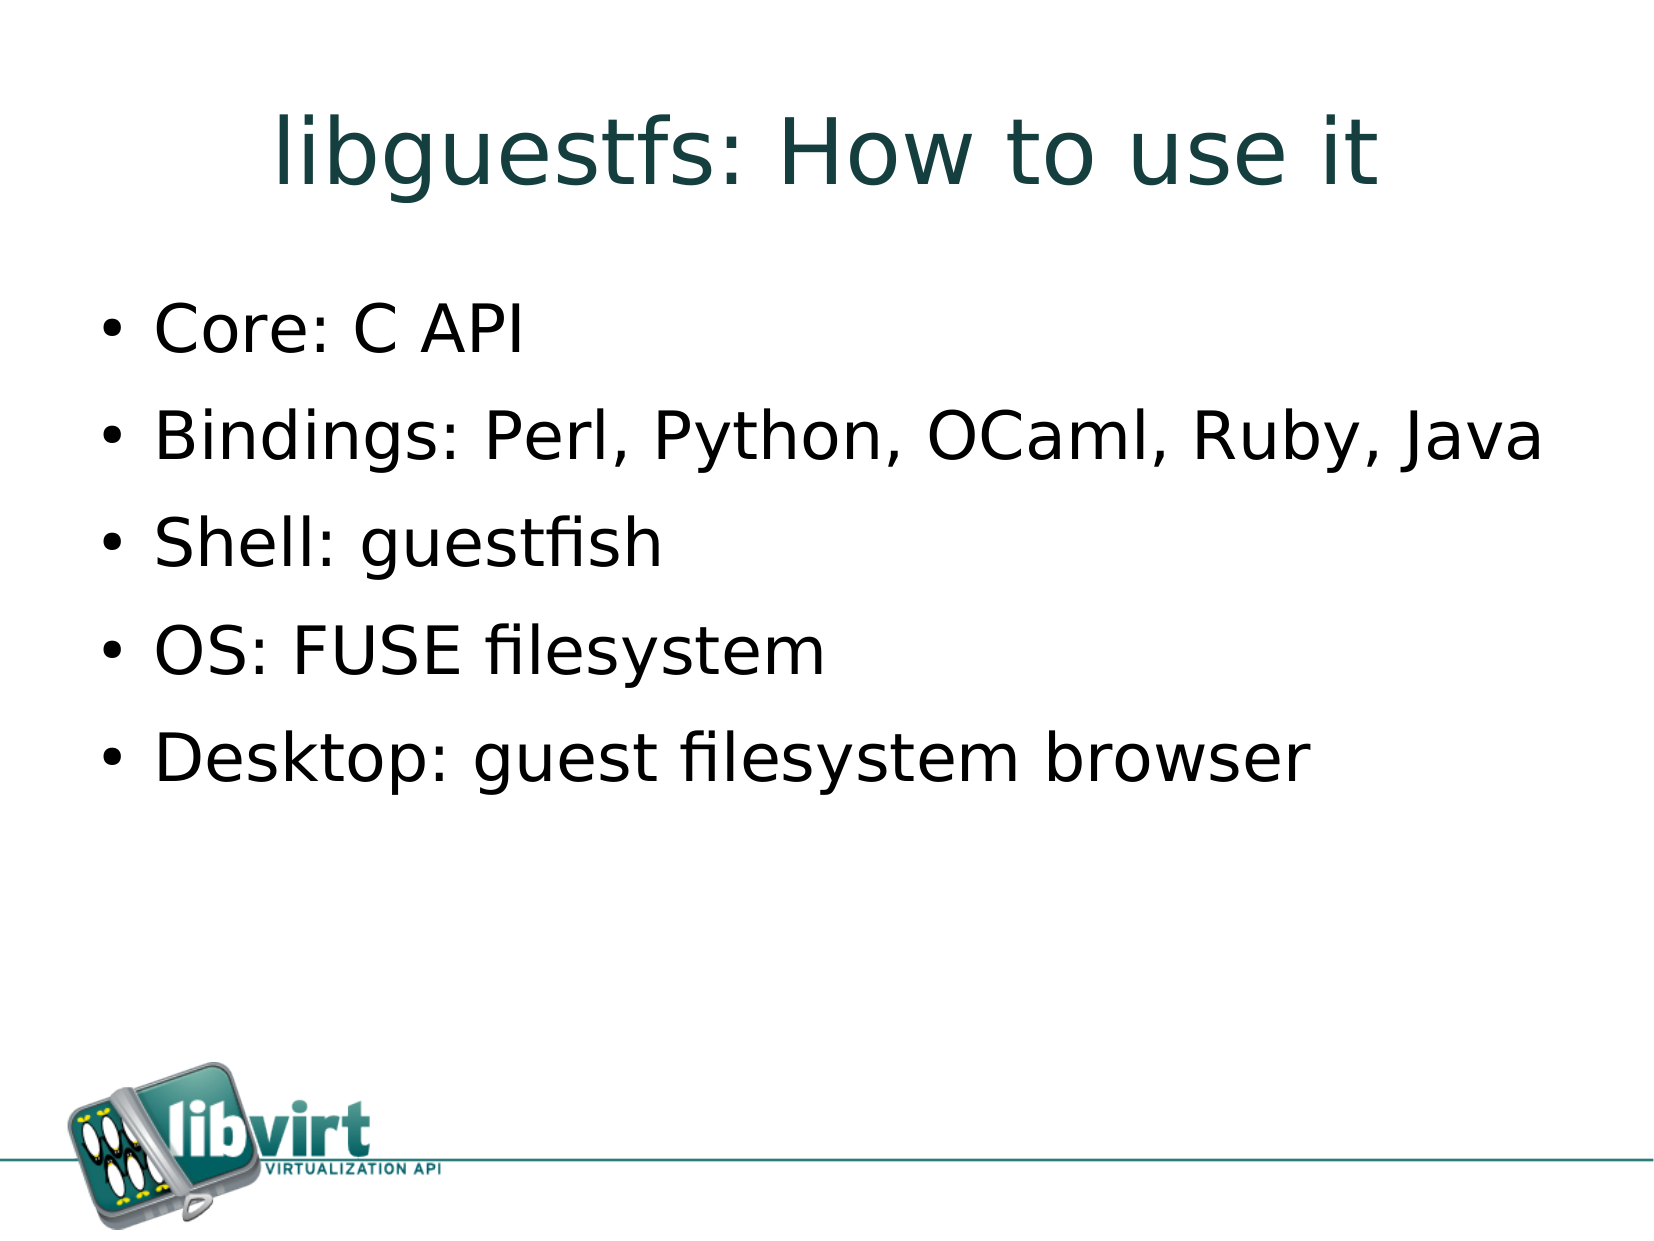

# libguestfs: How to use it
Core: C API
Bindings: Perl, Python, OCaml, Ruby, Java
Shell: guestfish
OS: FUSE filesystem
Desktop: guest filesystem browser